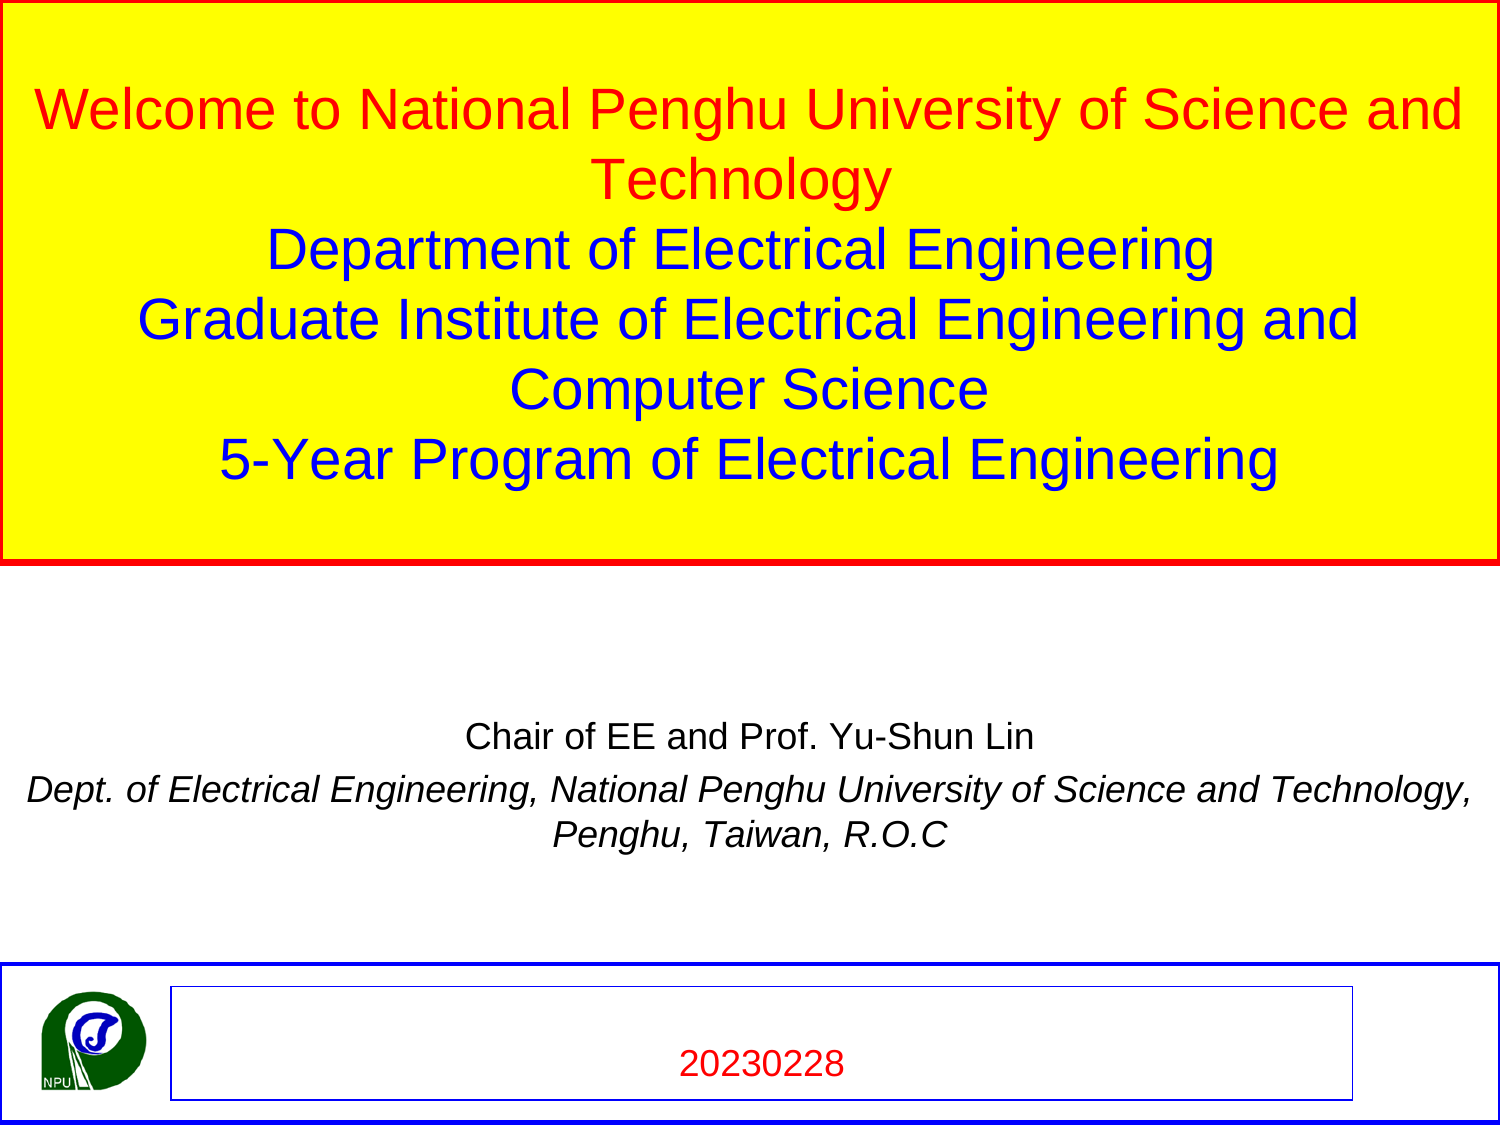

# Welcome to National Penghu University of Science and Technology Department of Electrical Engineering Graduate Institute of Electrical Engineering and Computer Science 5-Year Program of Electrical Engineering
Chair of EE and Prof. Yu-Shun Lin
Dept. of Electrical Engineering, National Penghu University of Science and Technology, Penghu, Taiwan, R.O.C
20230228